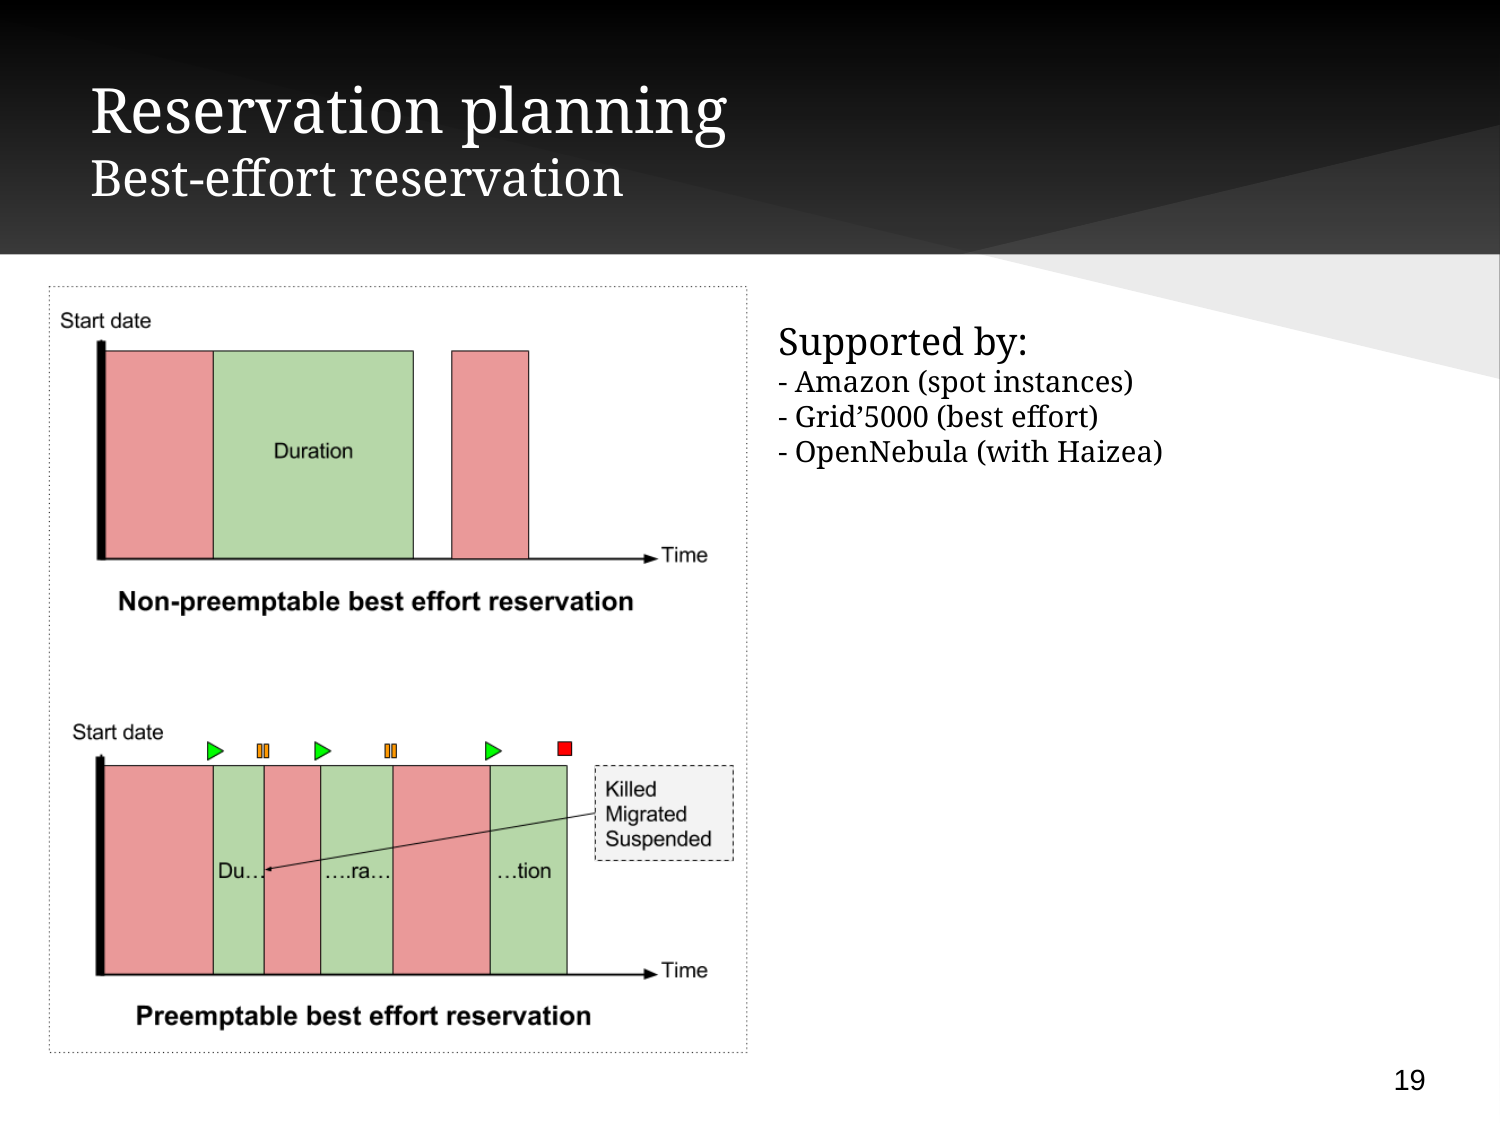

# Reservation planning Best-effort reservation
Supported by:
- Amazon (spot instances)
- Grid’5000 (best effort)
- OpenNebula (with Haizea)
19